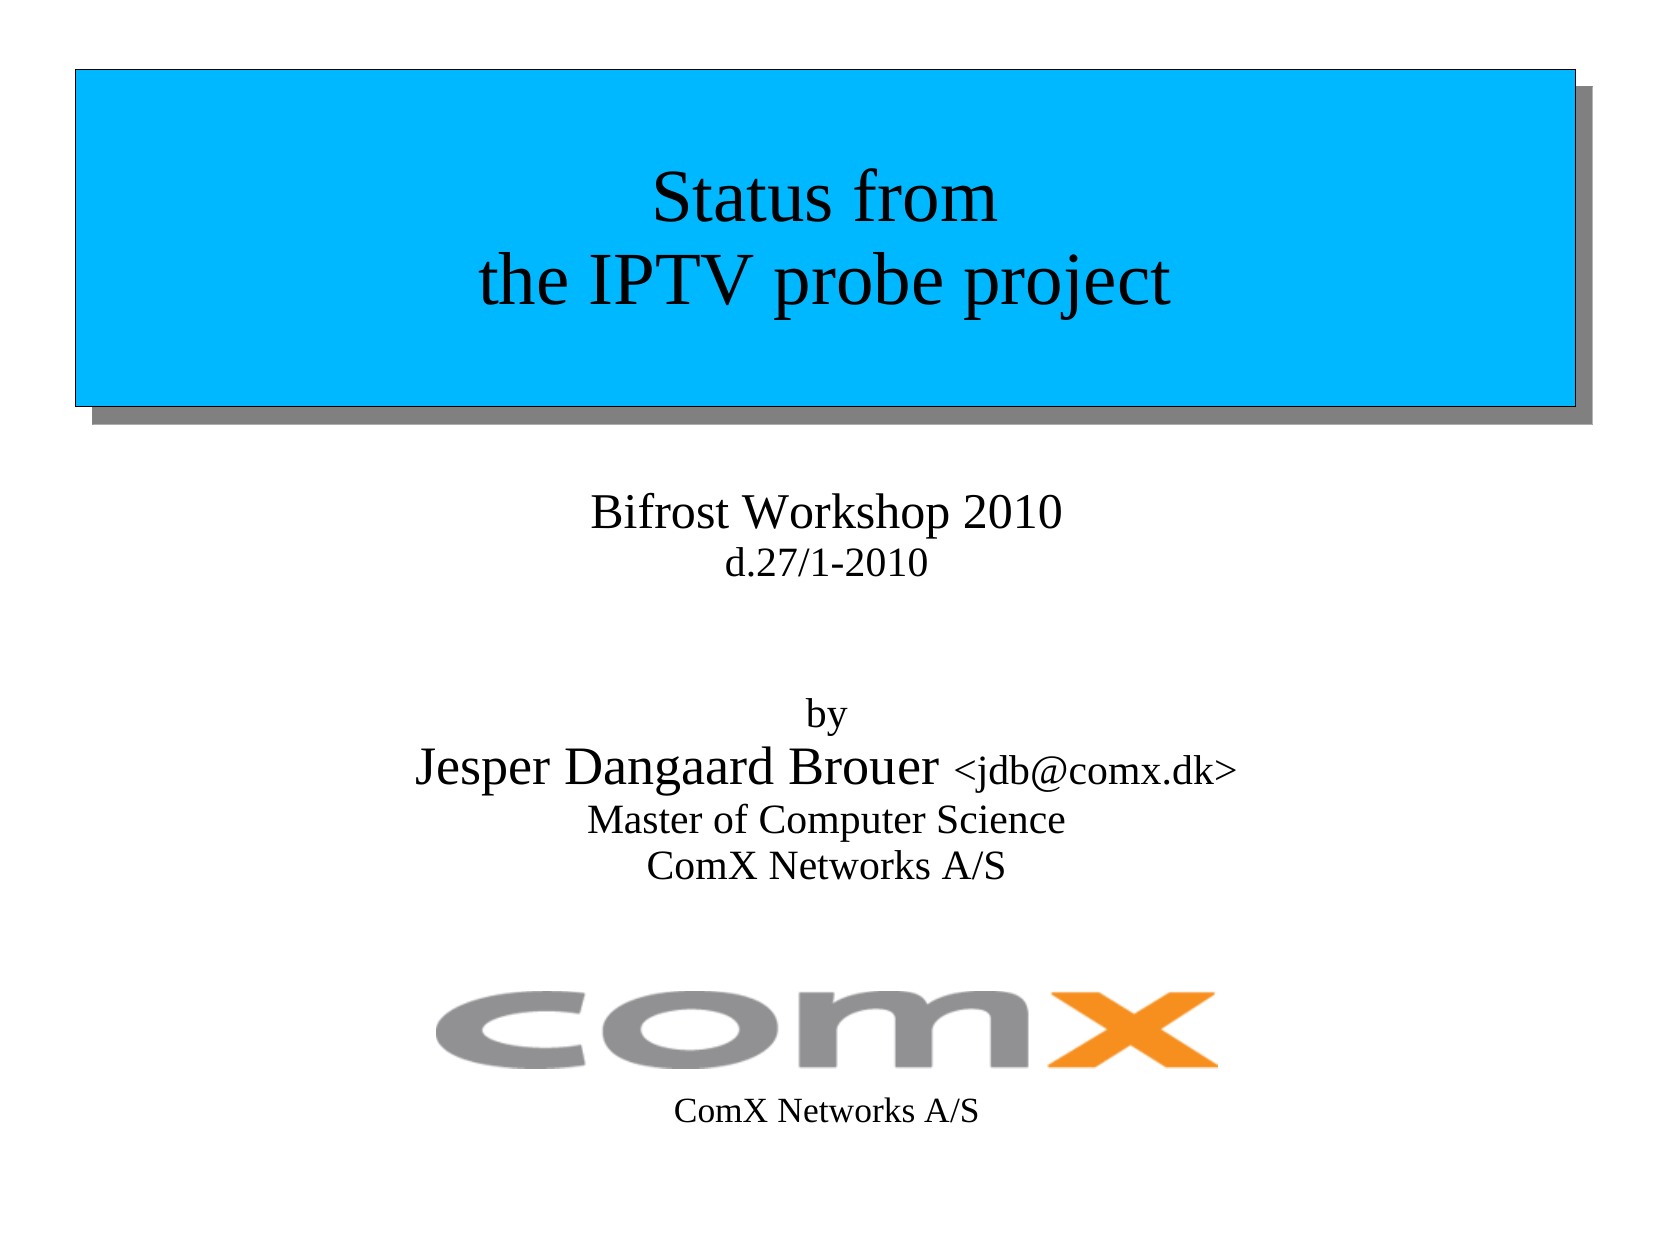

Status from
the IPTV probe project
Bifrost Workshop 2010
d.27/1-2010
by
Jesper Dangaard Brouer <jdb@comx.dk>
Master of Computer Science
ComX Networks A/S
ComX Networks A/S